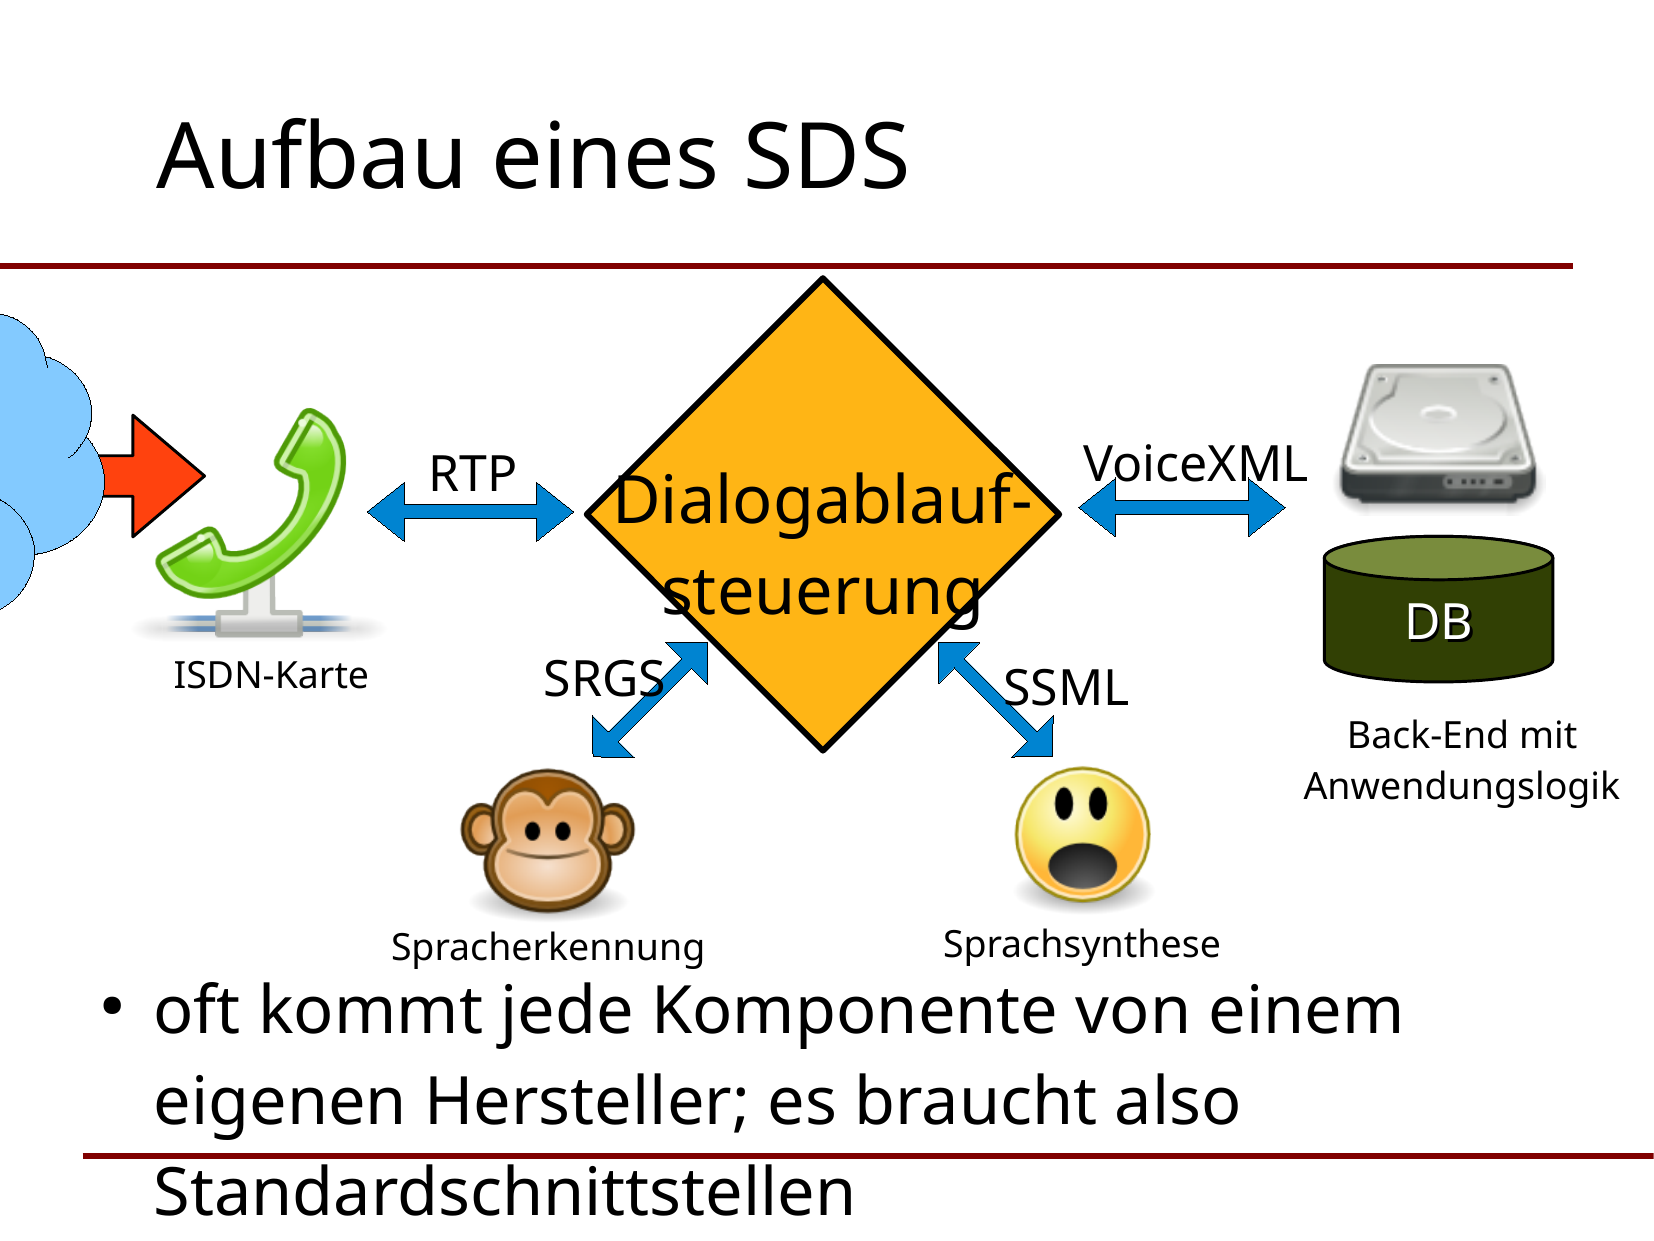

# Aufbau eines SDS
Dialogablauf-
steuerung
Telefonnetz
und/oder
Internet
ISDN-Karte
VoiceXML
RTP
DB
SRGS
SSML
Back-End mit
Anwendungslogik
Spracherkennung
Sprachsynthese
oft kommt jede Komponente von einem eigenen Hersteller; es braucht also Standardschnittstellen